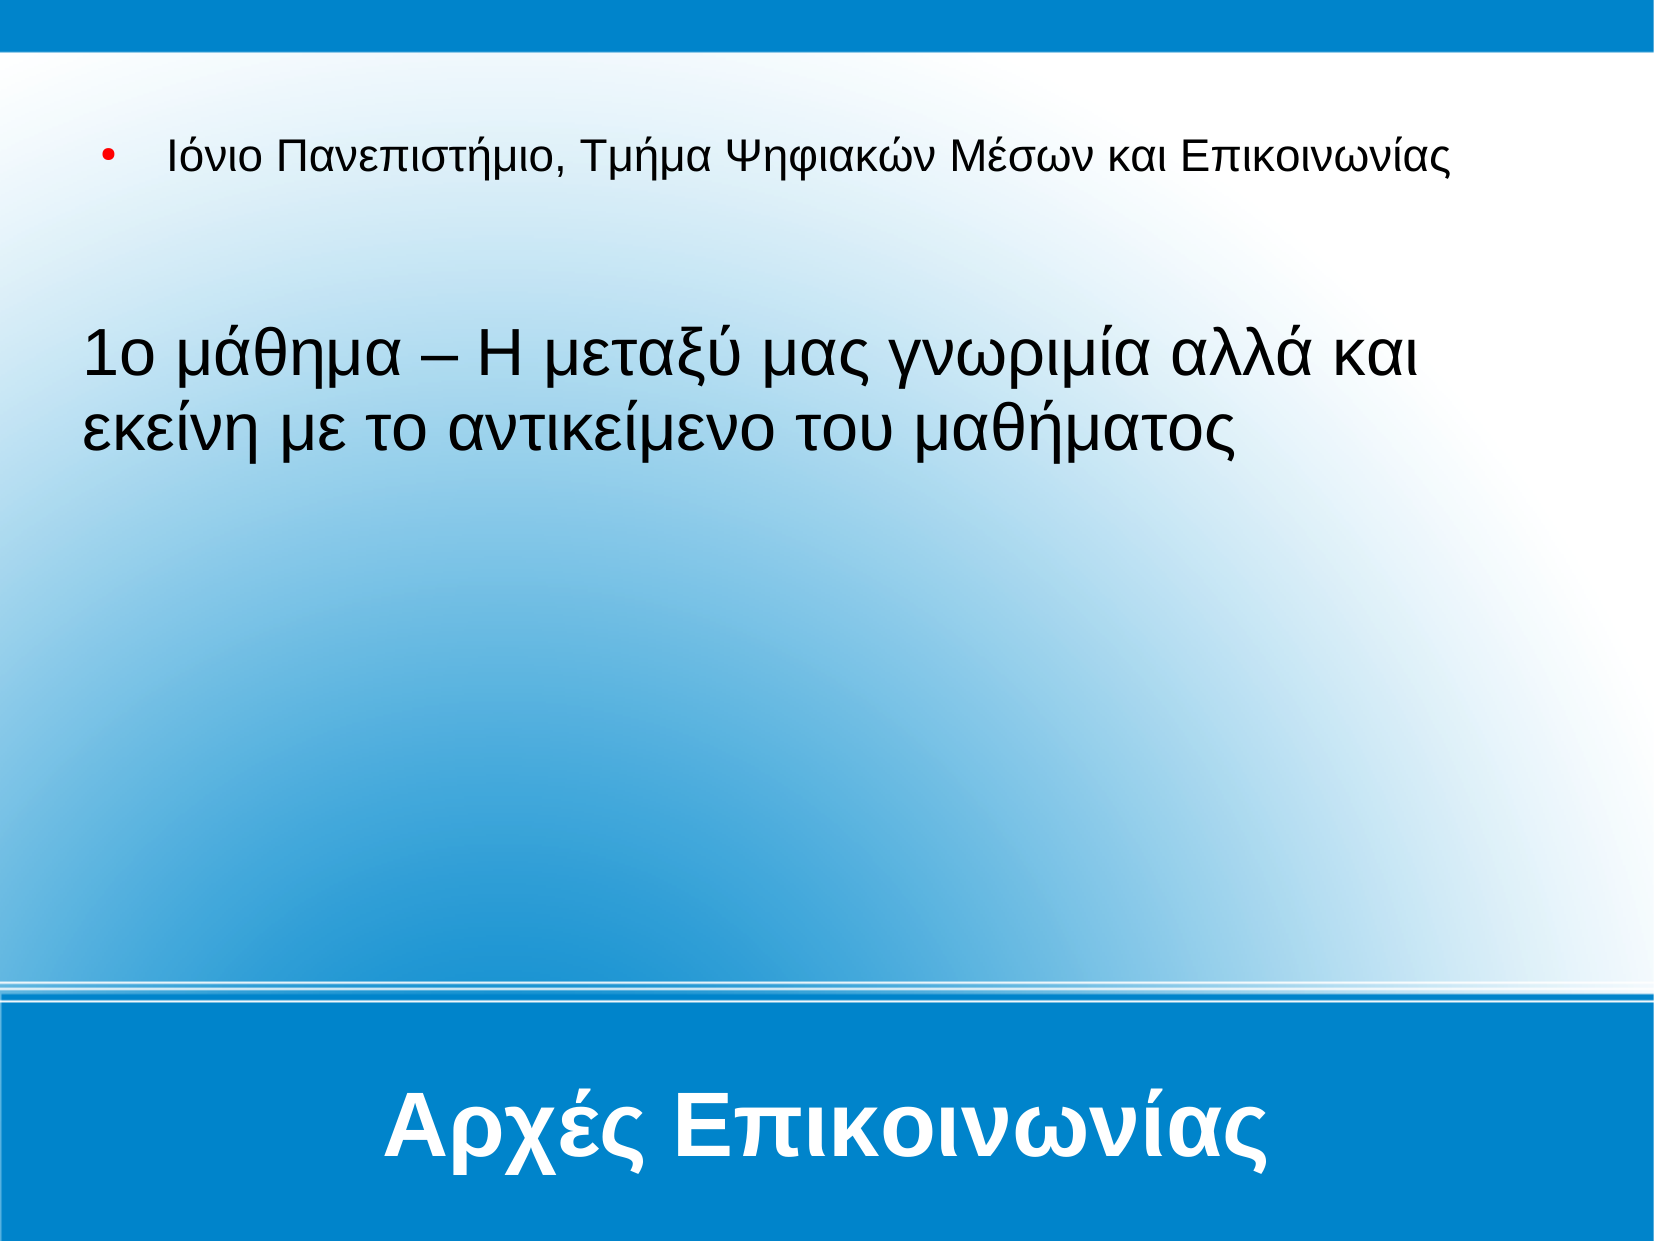

Ιόνιο Πανεπιστήμιο, Τμήμα Ψηφιακών Μέσων και Επικοινωνίας
1ο μάθημα – Η μεταξύ μας γνωριμία αλλά και εκείνη με το αντικείμενο του μαθήματος
# Αρχές Επικοινωνίας